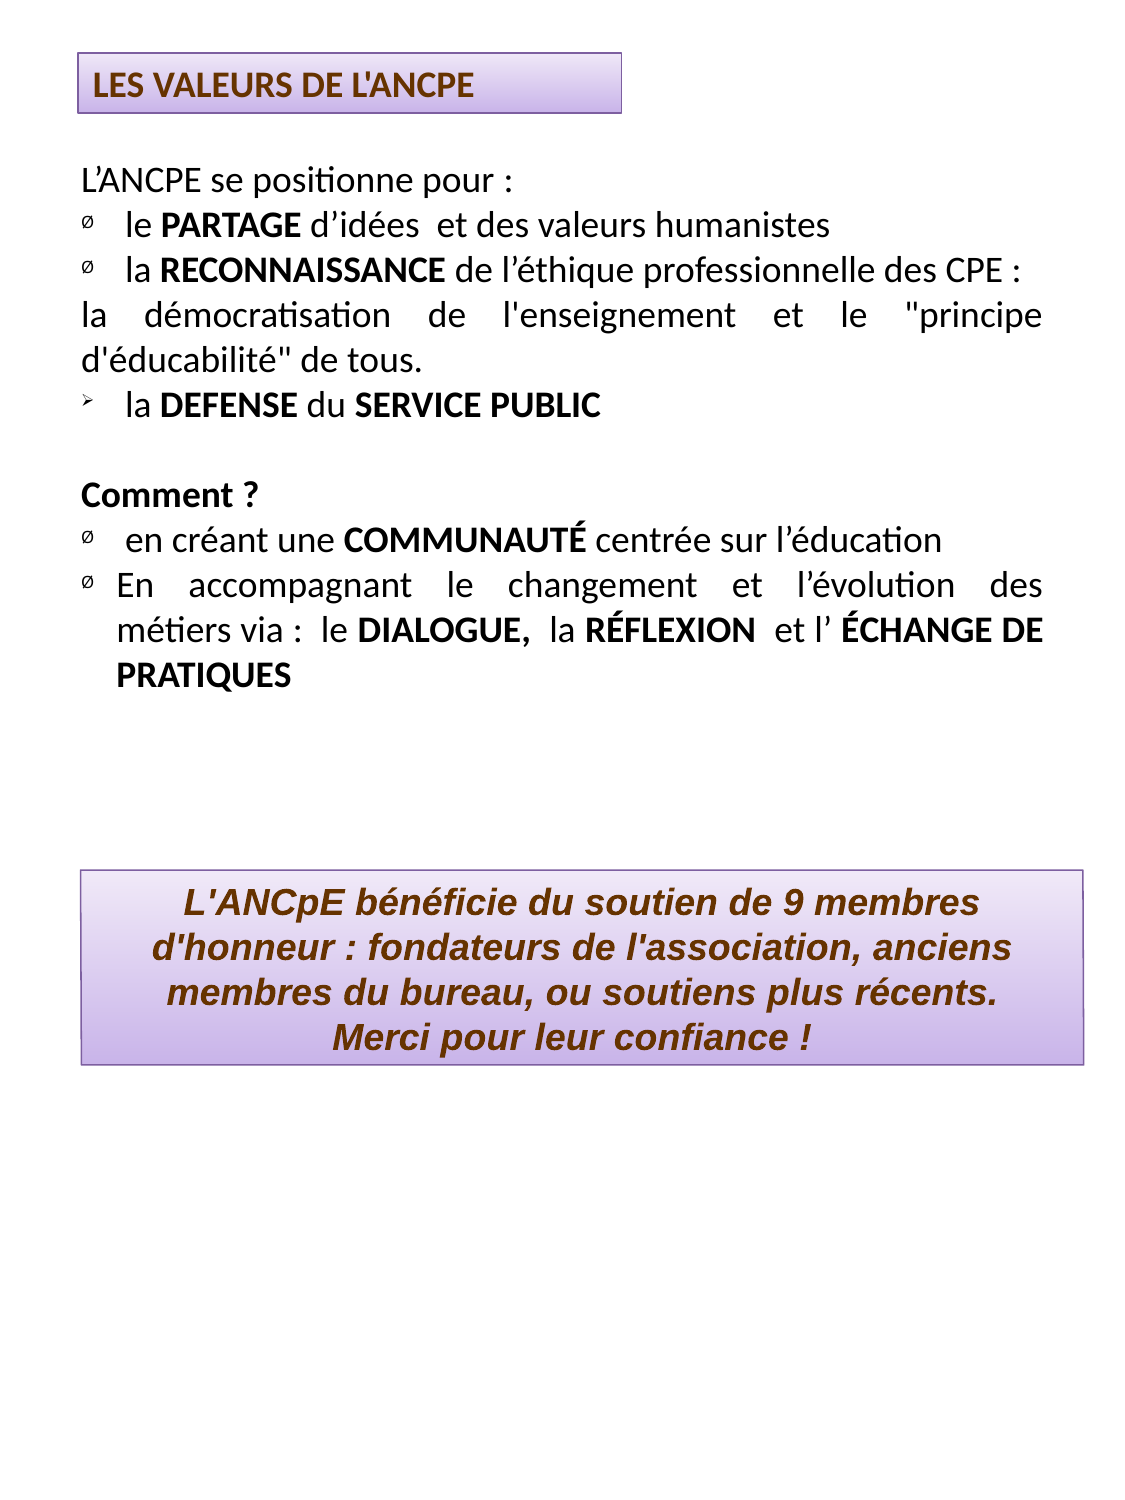

LES VALEURS DE L'ANCPE
L’ANCPE se positionne pour :
 le PARTAGE d’idées et des valeurs humanistes
 la RECONNAISSANCE de l’éthique professionnelle des CPE :
la démocratisation de l'enseignement et le "principe d'éducabilité" de tous.
 la DEFENSE du SERVICE PUBLIC
Comment ?
 en créant une COMMUNAUTÉ centrée sur l’éducation
En accompagnant le changement et l’évolution des métiers via : le DIALOGUE, la RÉFLEXION et l’ ÉCHANGE DE PRATIQUES
L'ANCpE bénéficie du soutien de 9 membres d'honneur : fondateurs de l'association, anciens membres du bureau, ou soutiens plus récents.
Merci pour leur confiance !